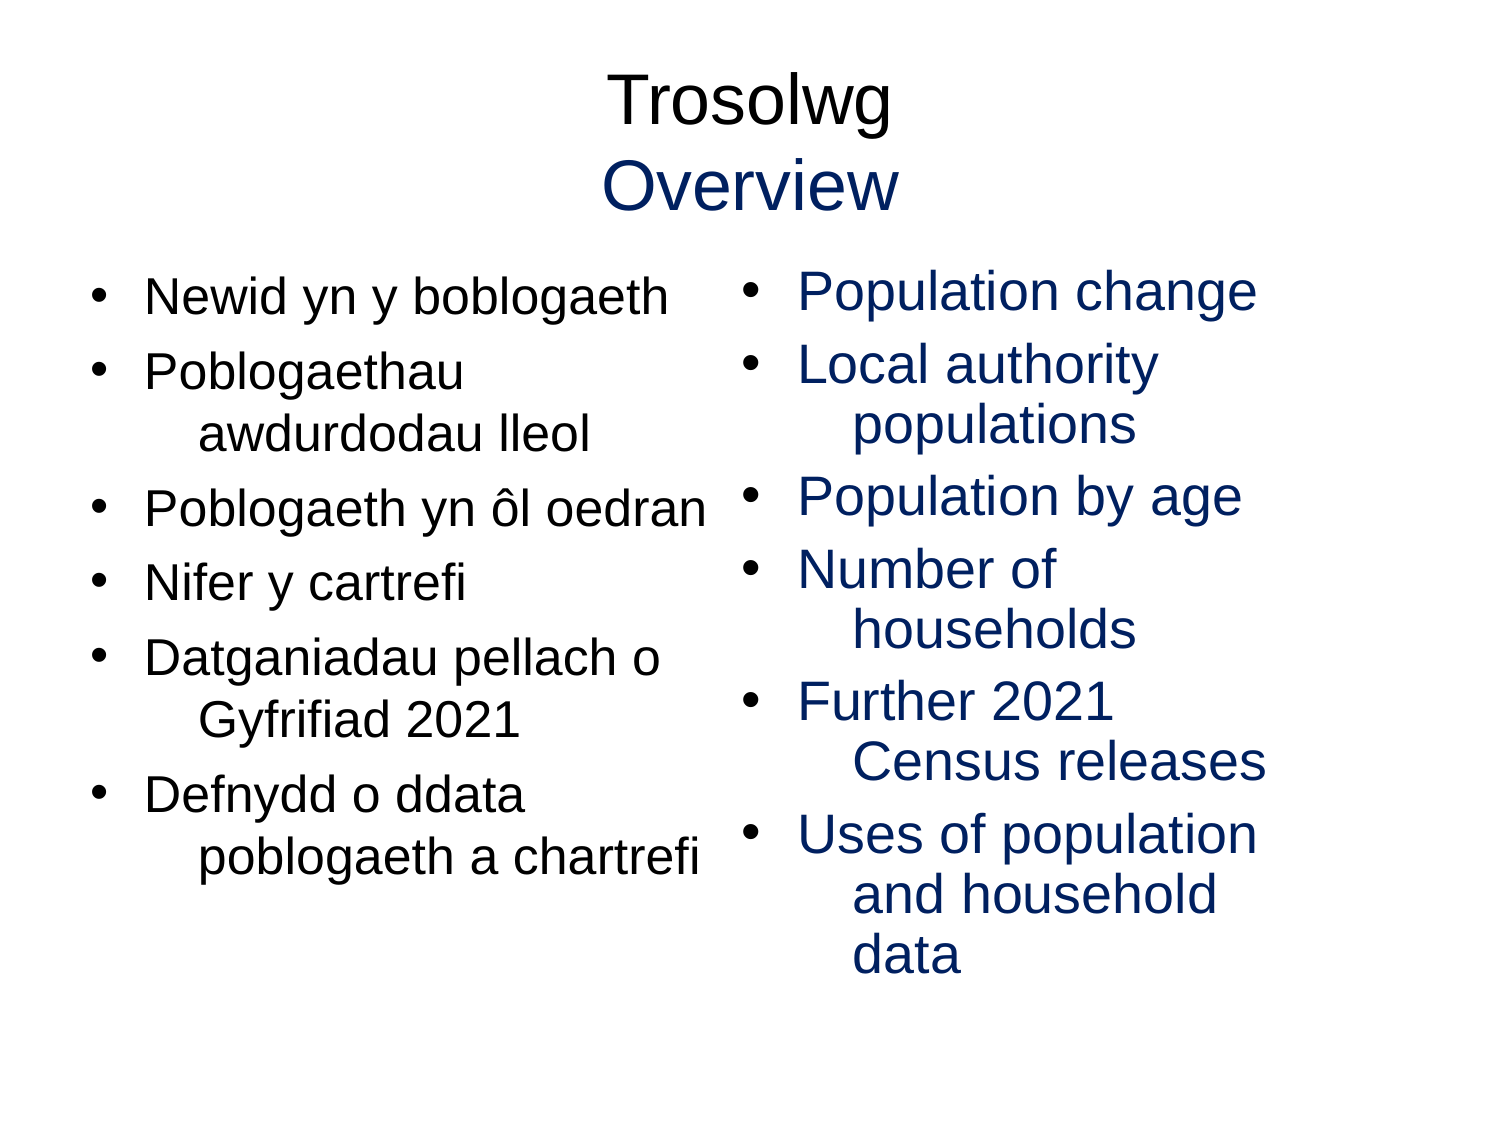

Trosolwg
Overview
# Newid yn y boblogaeth
Poblogaethau awdurdodau lleol
Poblogaeth yn ôl oedran
Nifer y cartrefi
Datganiadau pellach o Gyfrifiad 2021
Defnydd o ddata poblogaeth a chartrefi
Population change
Local authority populations
Population by age
Number of households
Further 2021 Census releases
Uses of population and household data